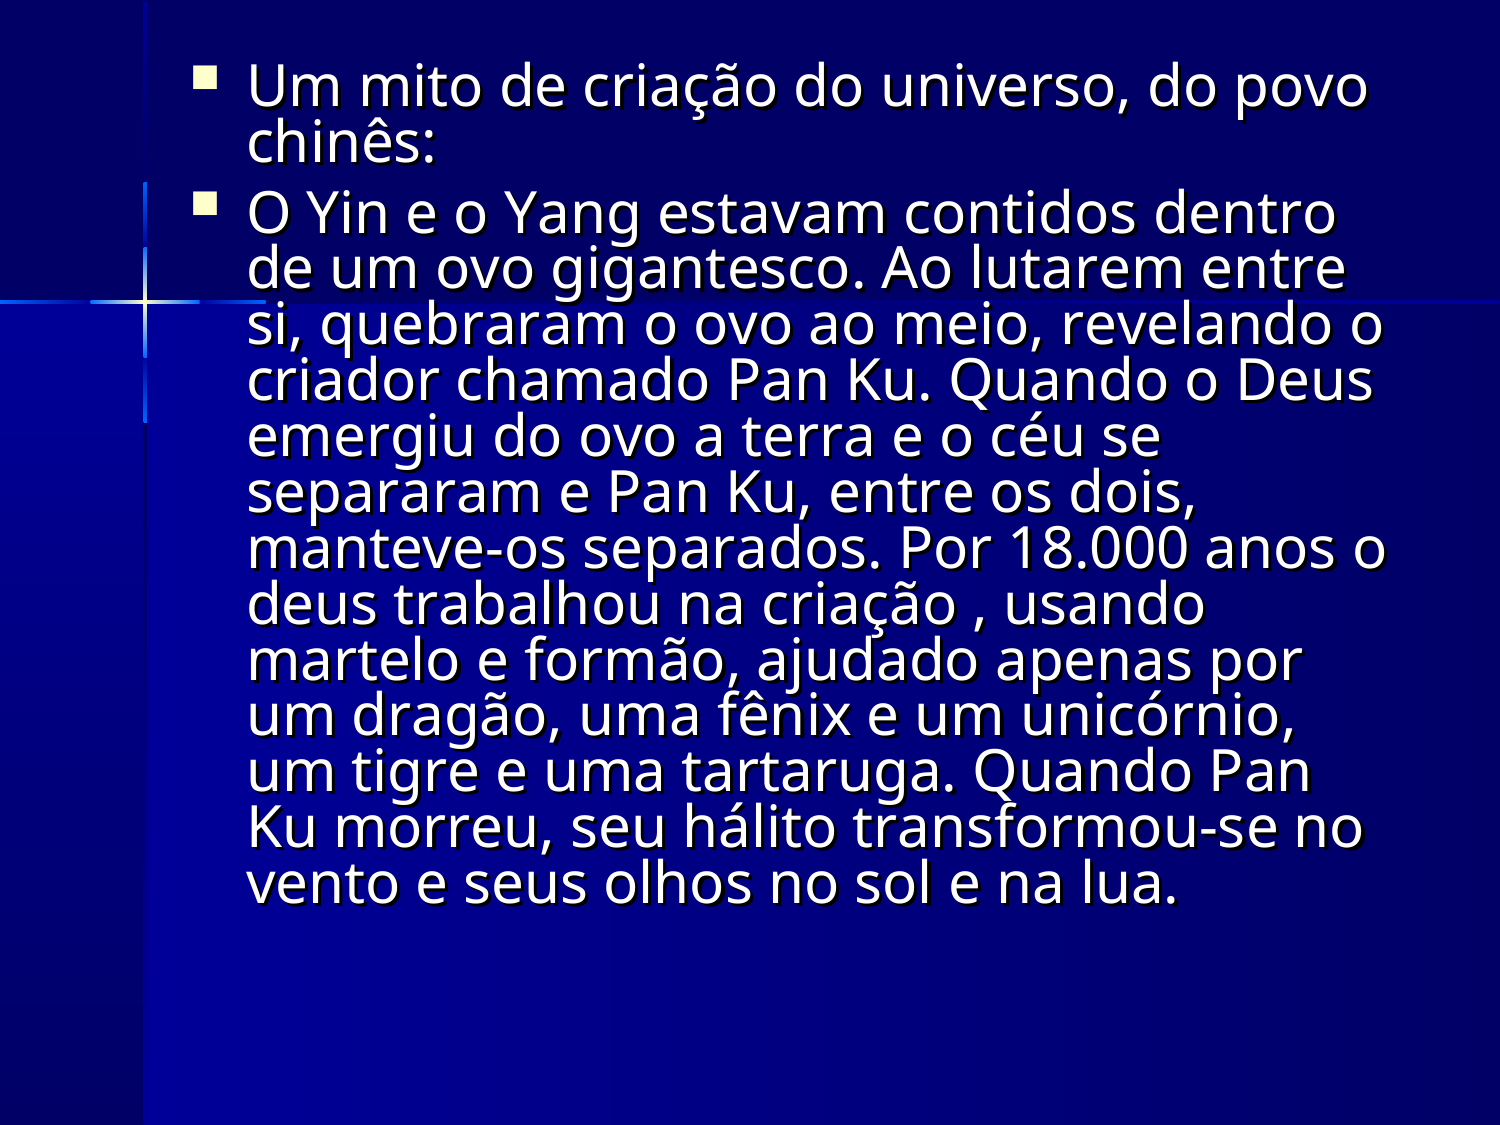

# Um mito de criação do universo, do povo chinês:
O Yin e o Yang estavam contidos dentro de um ovo gigantesco. Ao lutarem entre si, quebraram o ovo ao meio, revelando o criador chamado Pan Ku. Quando o Deus emergiu do ovo a terra e o céu se separaram e Pan Ku, entre os dois, manteve-os separados. Por 18.000 anos o deus trabalhou na criação , usando martelo e formão, ajudado apenas por um dragão, uma fênix e um unicórnio, um tigre e uma tartaruga. Quando Pan Ku morreu, seu hálito transformou-se no vento e seus olhos no sol e na lua.